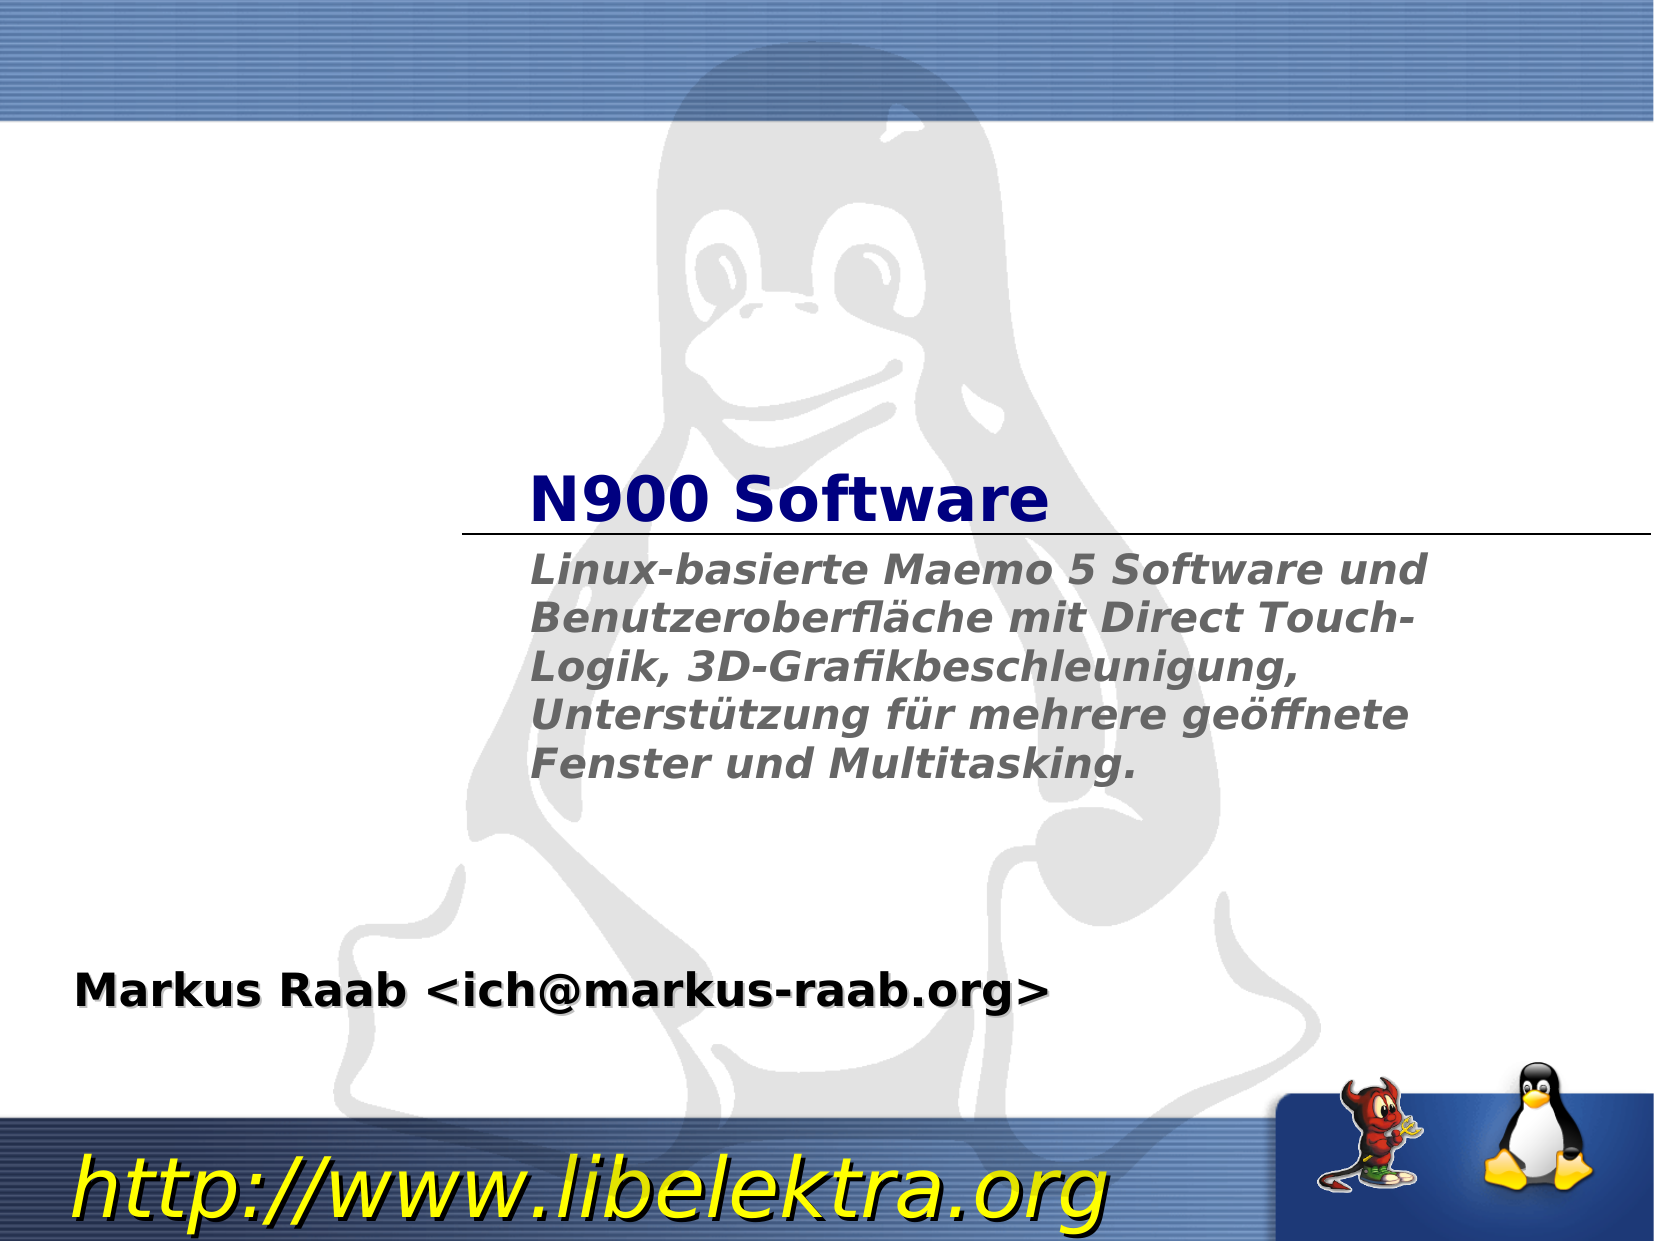

N900 Software
Linux-basierte Maemo 5 Software und Benutzeroberfläche mit Direct Touch-Logik, 3D-Grafikbeschleunigung, Unterstützung für mehrere geöffnete Fenster und Multitasking.
Markus Raab <ich@markus-raab.org>